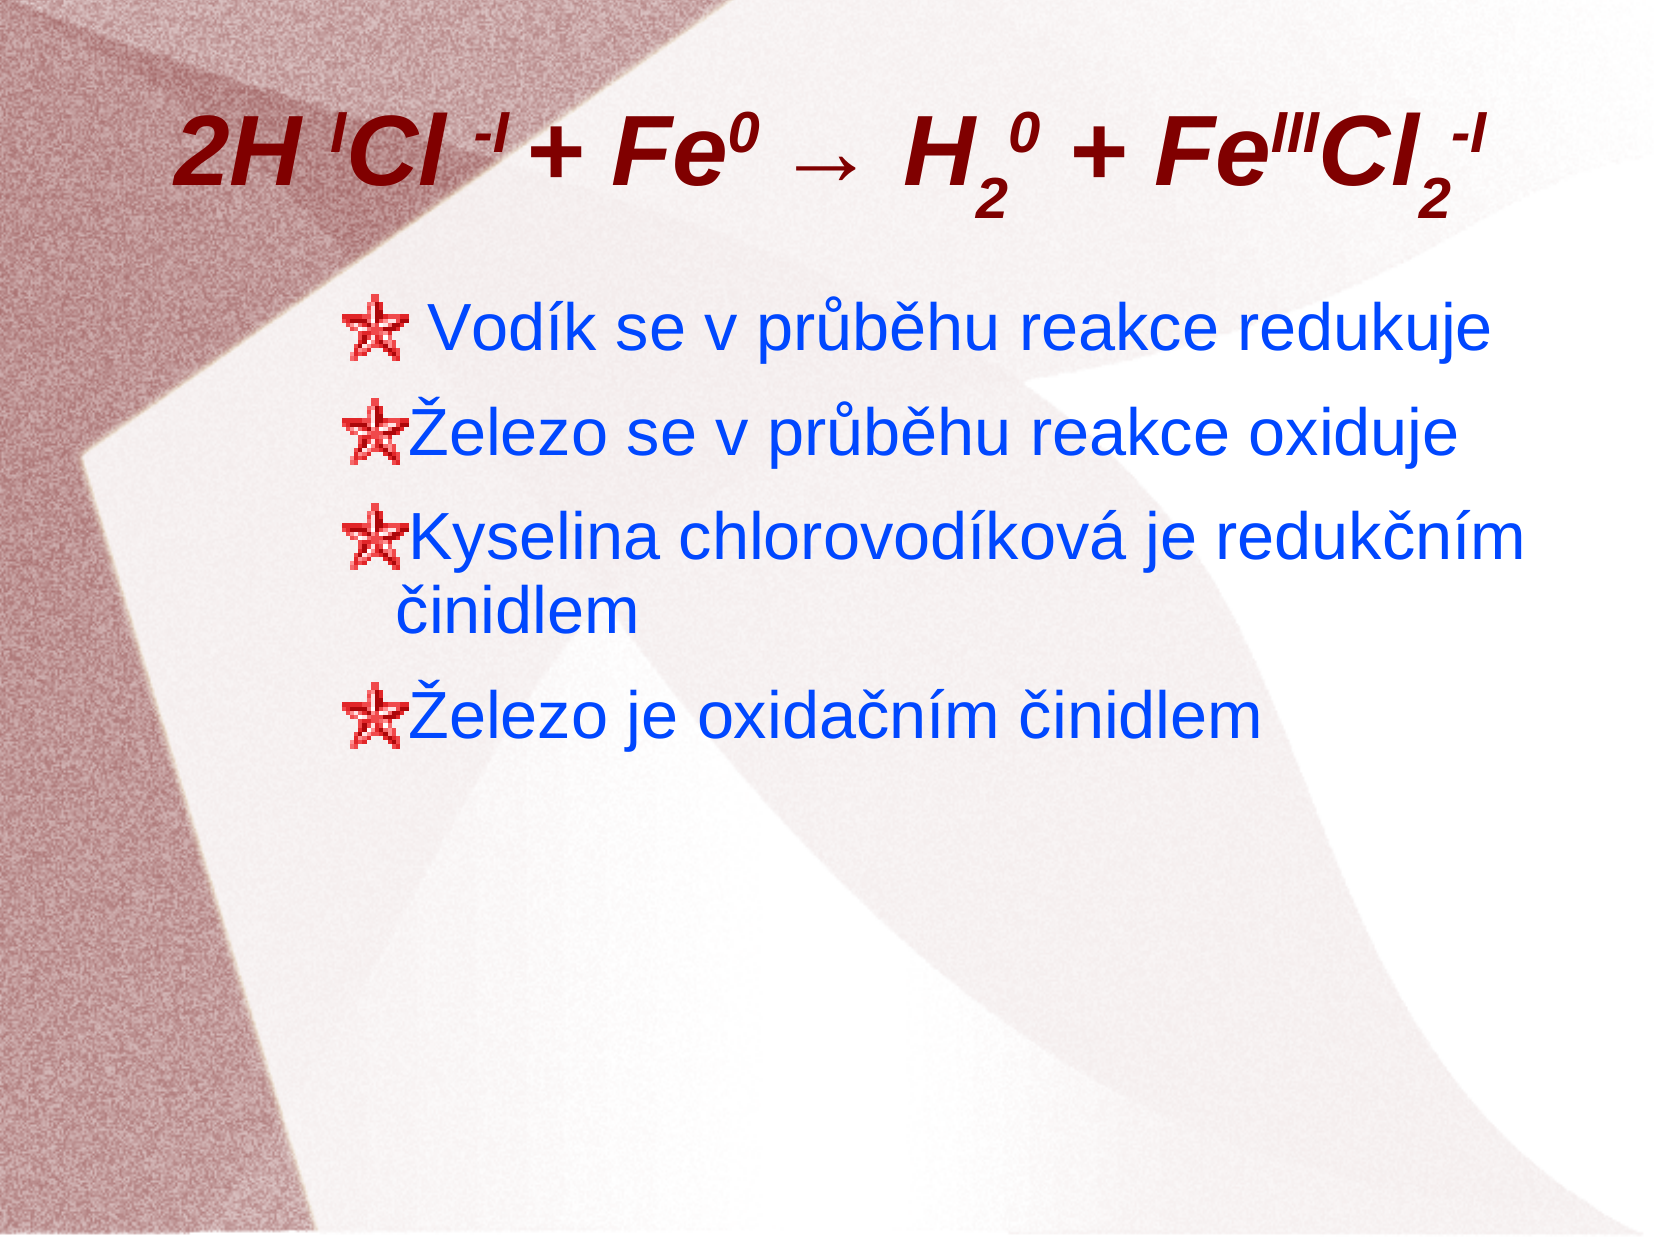

# 2H ICl -I + Fe0 → H20 + FeIIICl2-I
 Vodík se v průběhu reakce redukuje
Železo se v průběhu reakce oxiduje
Kyselina chlorovodíková je redukčním činidlem
Železo je oxidačním činidlem